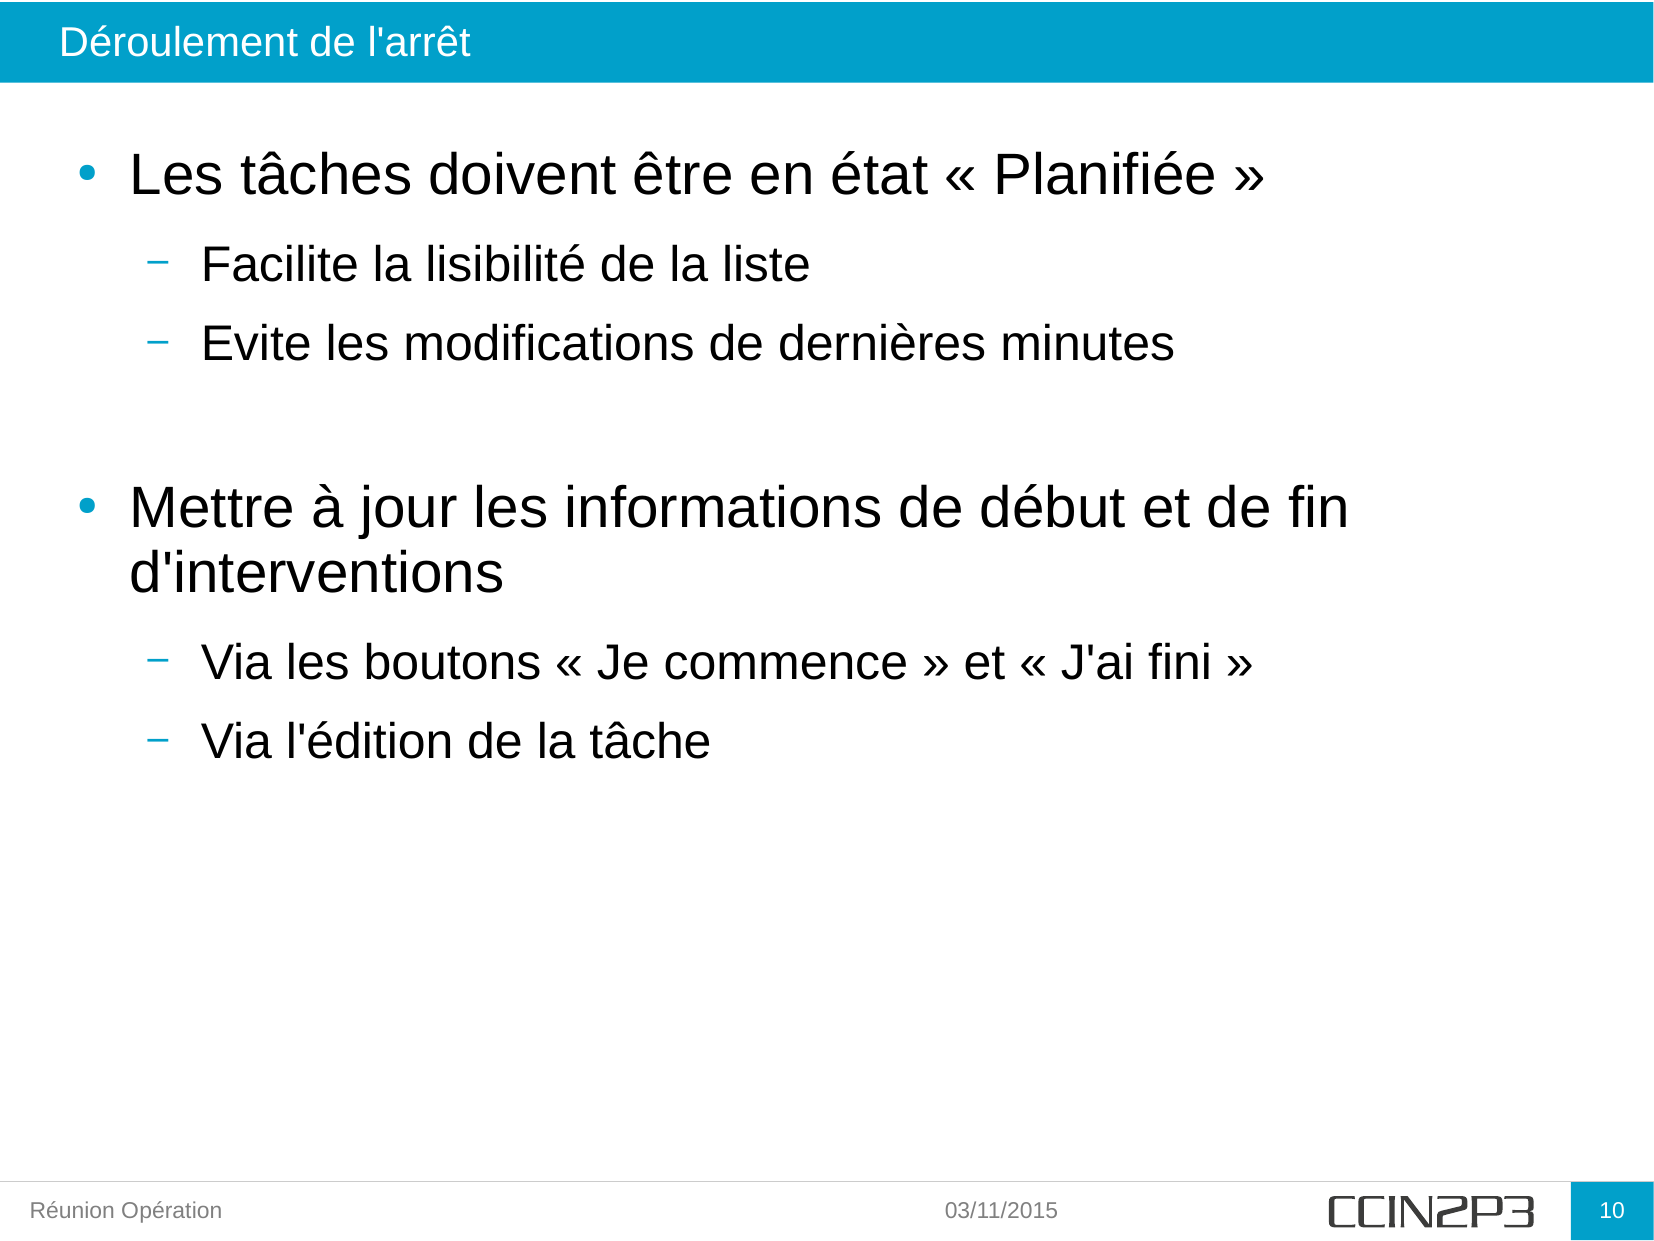

# Déroulement de l'arrêt
Les tâches doivent être en état « Planifiée »
Facilite la lisibilité de la liste
Evite les modifications de dernières minutes
Mettre à jour les informations de début et de fin d'interventions
Via les boutons « Je commence » et « J'ai fini »
Via l'édition de la tâche
Réunion Opération
03/11/2015
10